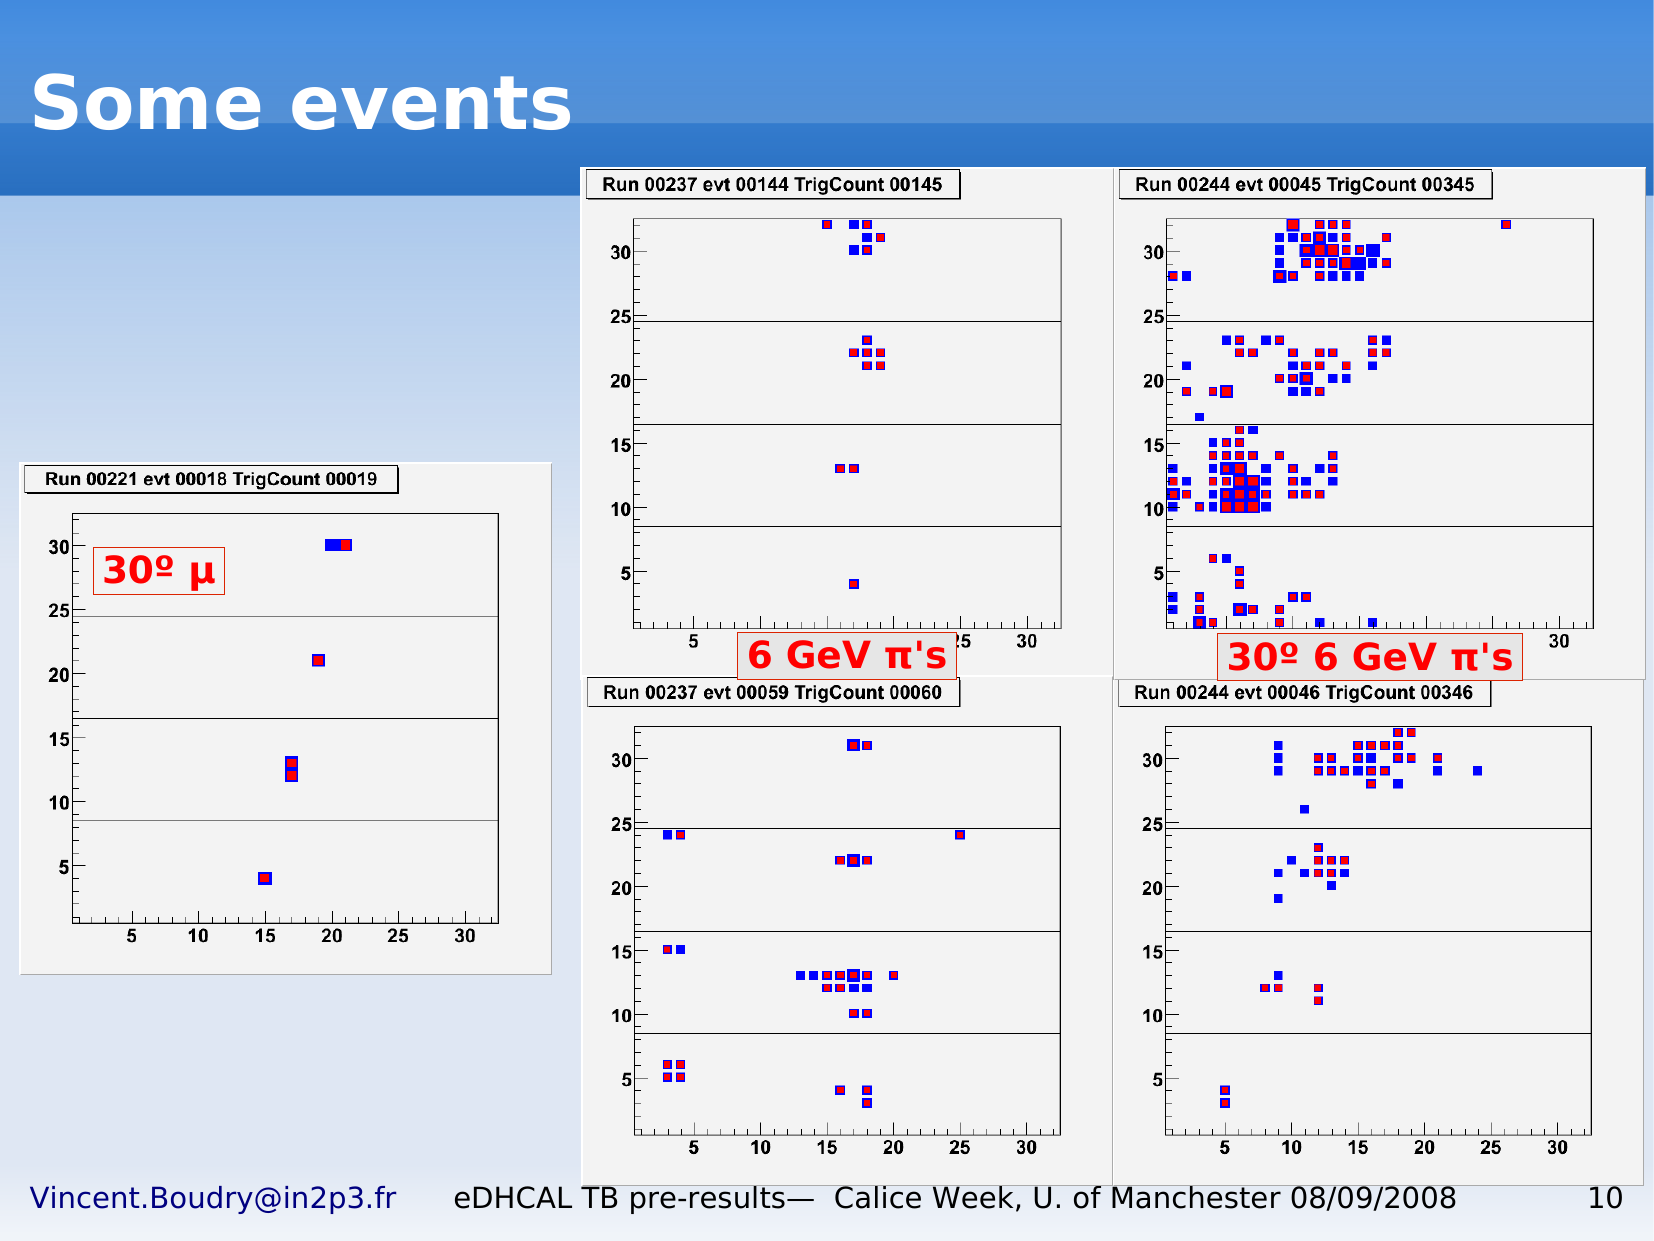

# Some events
30º μ
6 GeV π's
30º 6 GeV π's
eDHCAL TB pre-results— Calice Week, U. of Manchester 08/09/2008
10